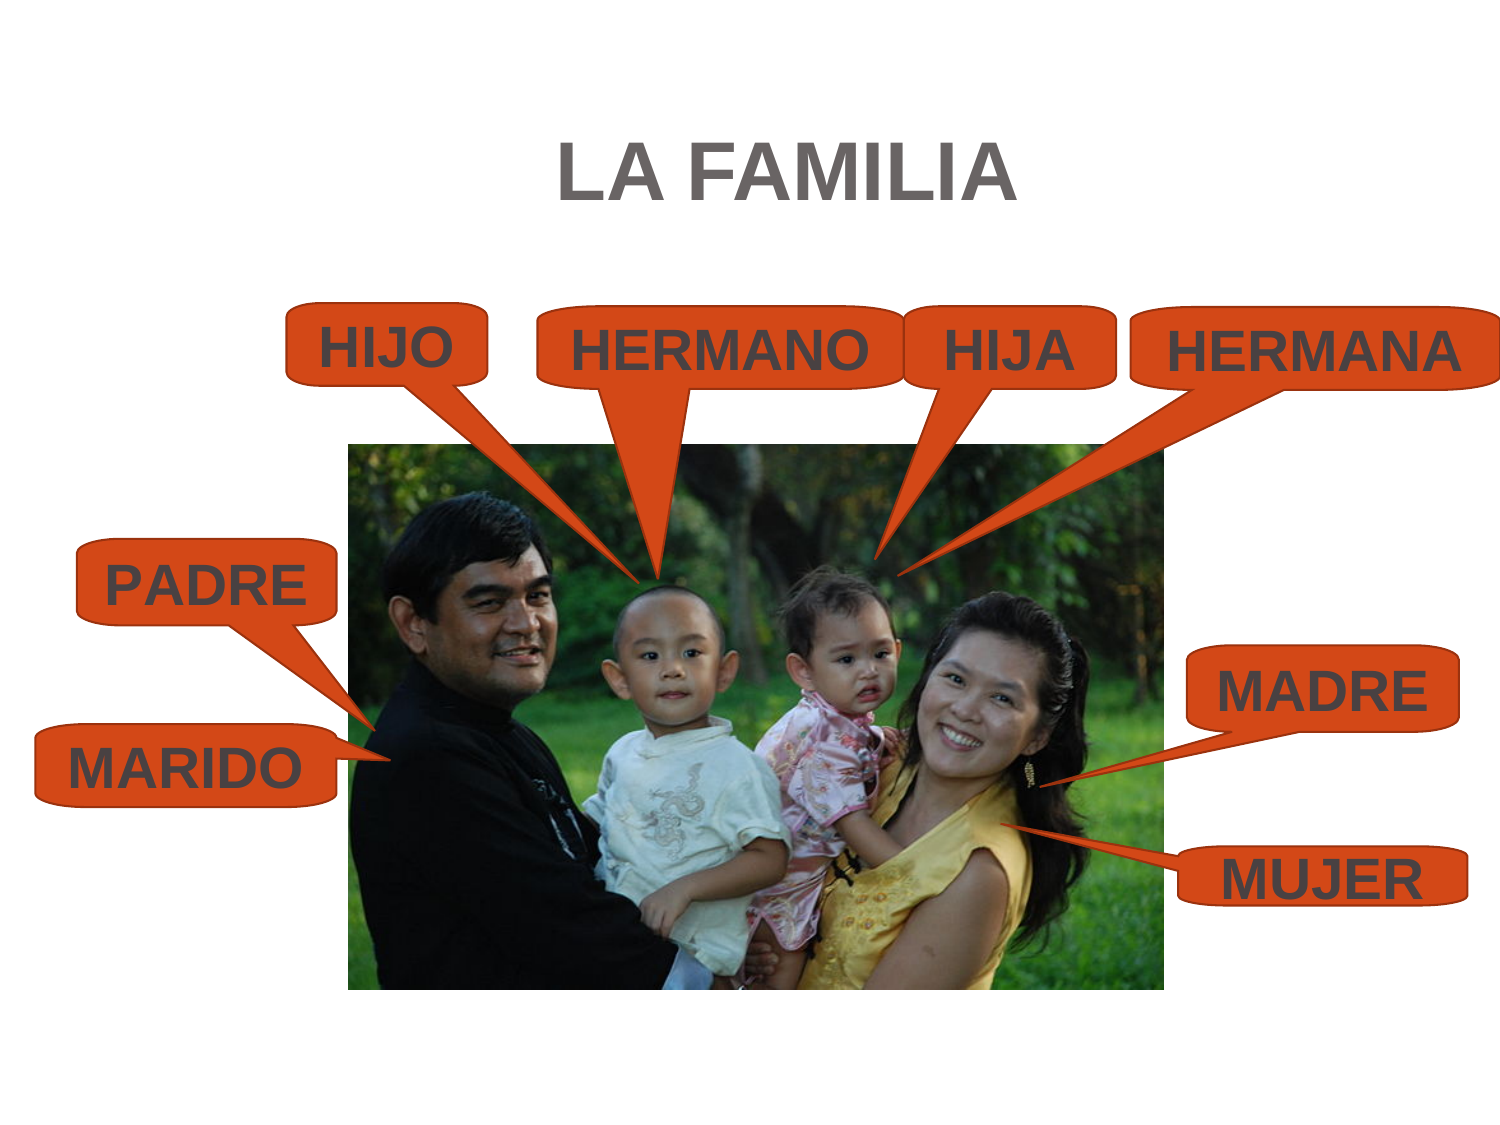

# LA FAMILIA
HIJO
HERMANO
HIJA
HERMANA
PADRE
MADRE
MARIDO
MUJER